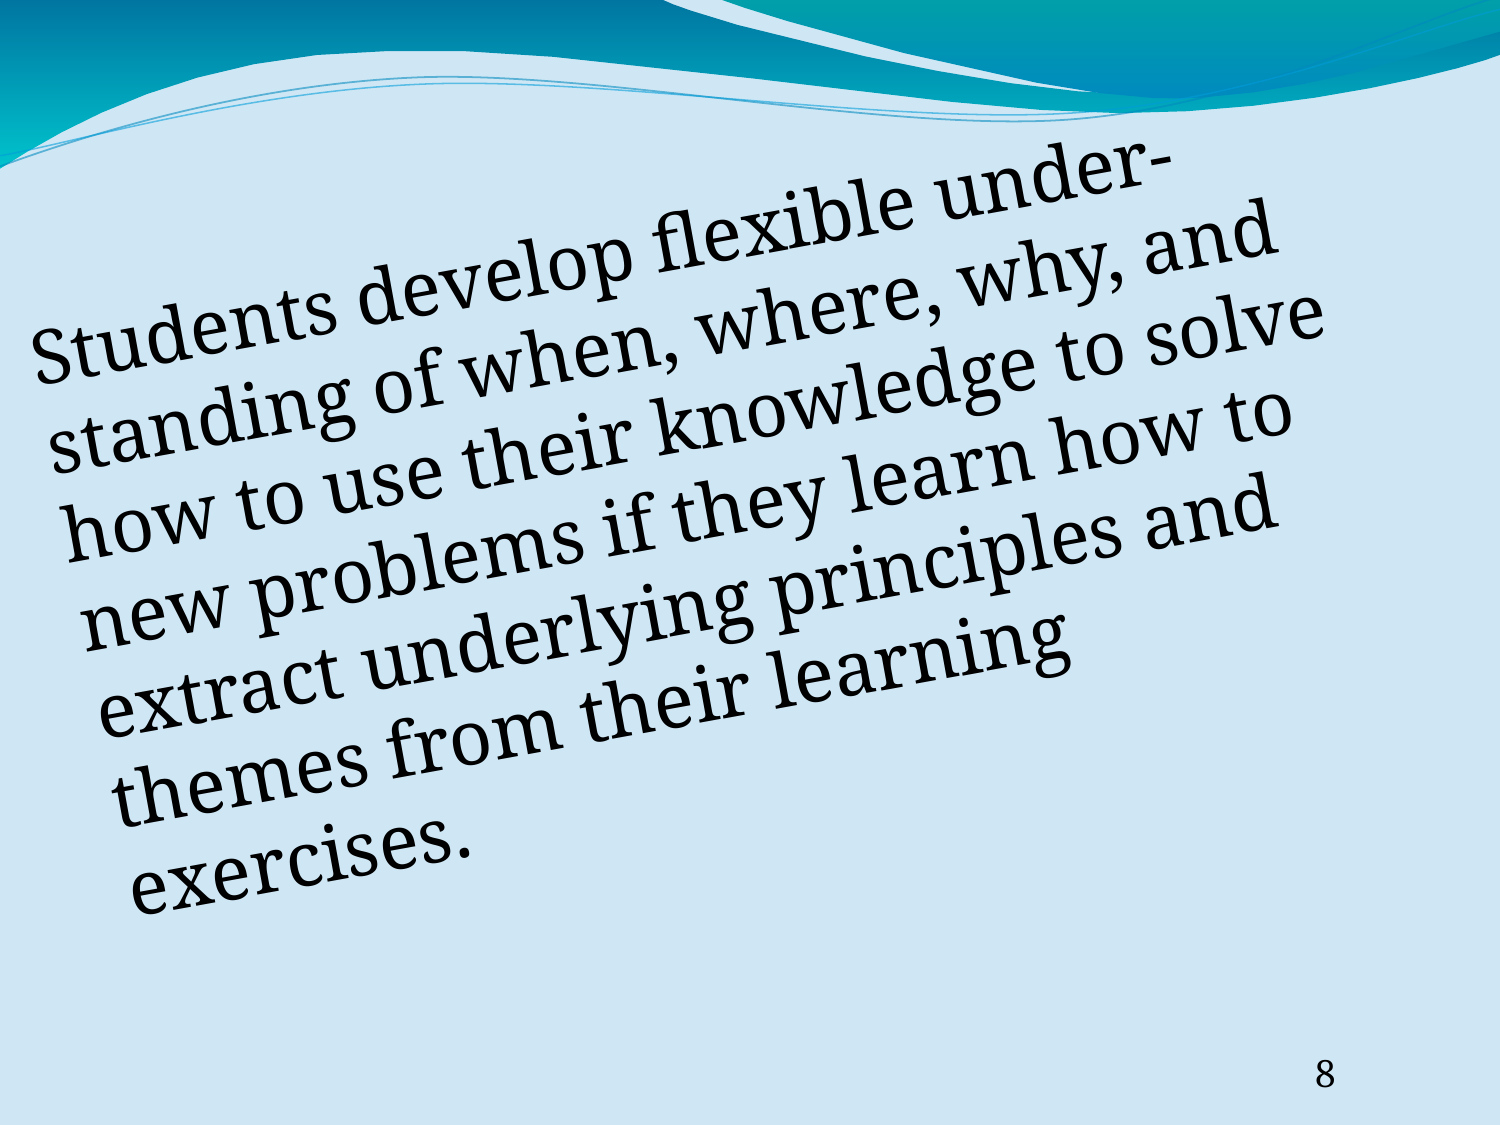

#
Students develop flexible under-standing of when, where, why, and how to use their knowledge to solve new problems if they learn how to extract underlying principles and themes from their learning exercises.